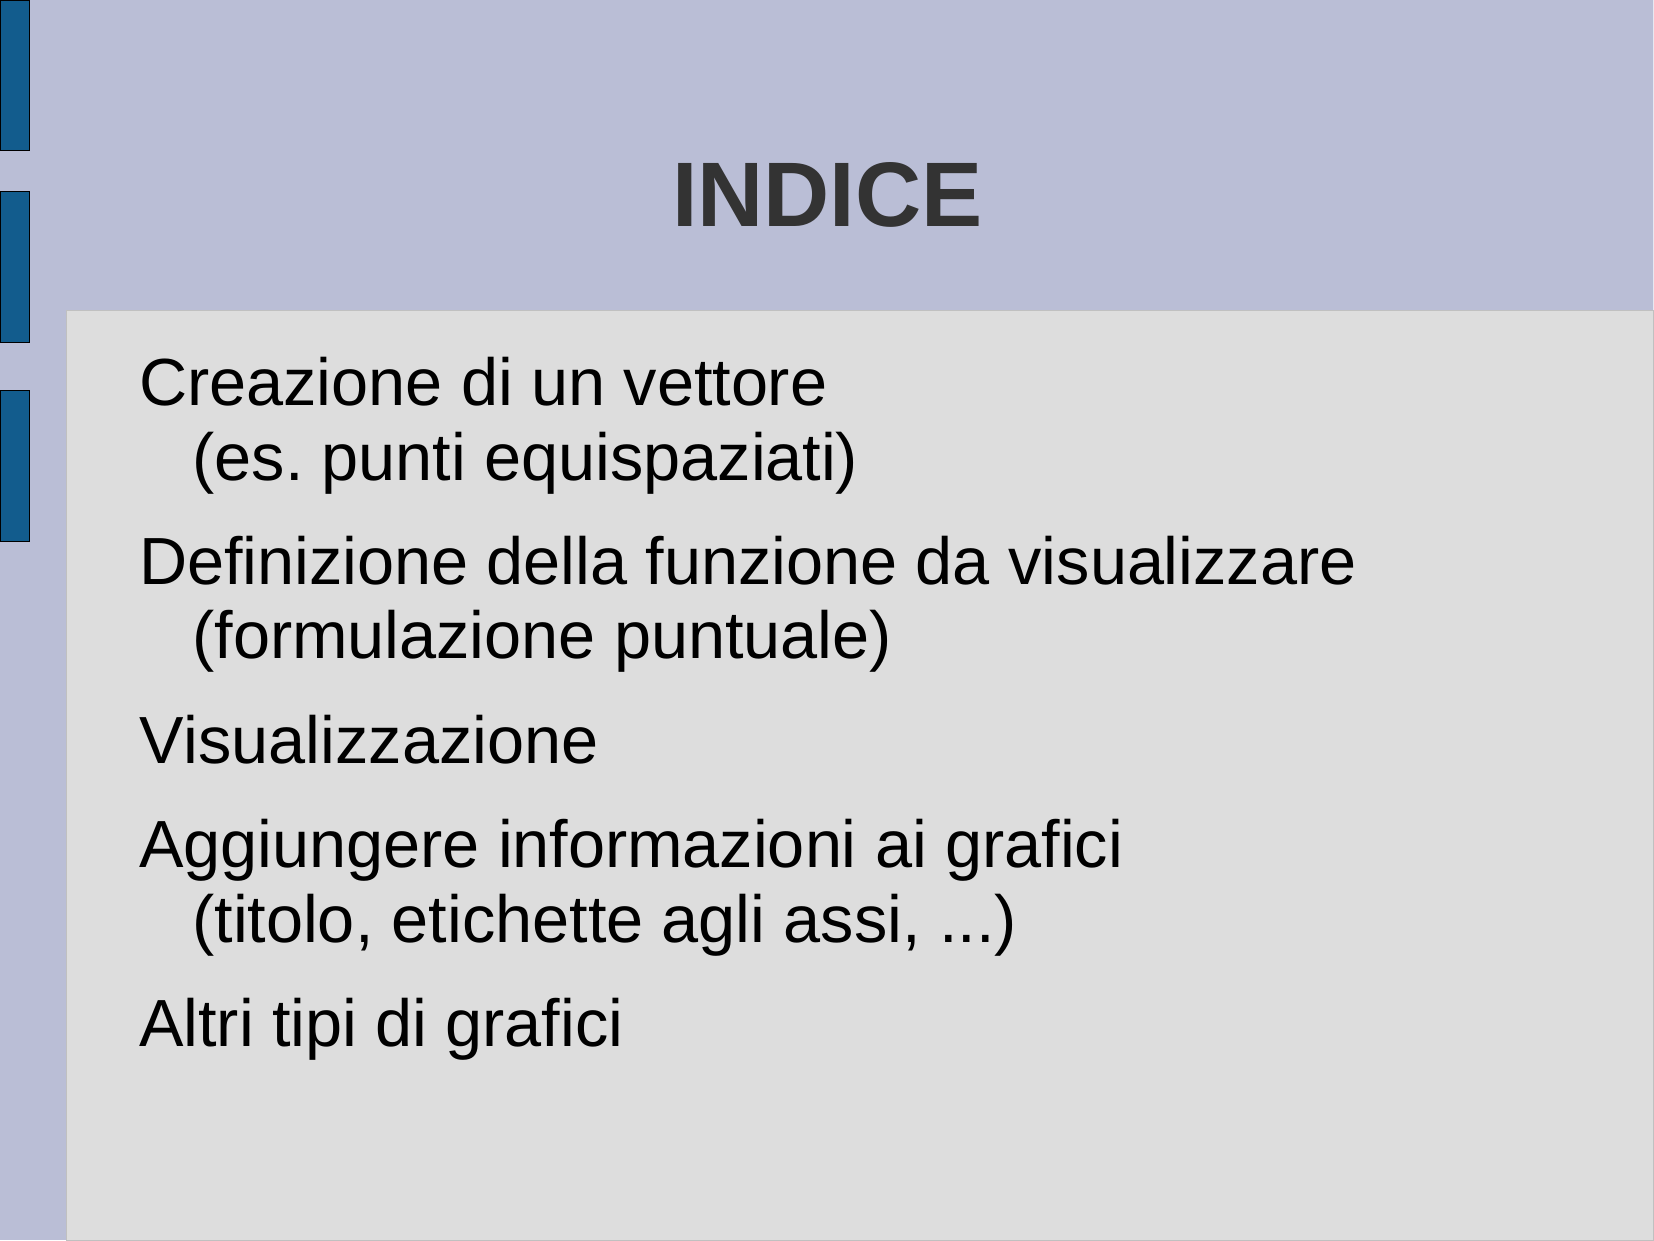

# INDICE
Creazione di un vettore
(es. punti equispaziati)
Definizione della funzione da visualizzare
(formulazione puntuale)
Visualizzazione
Aggiungere informazioni ai grafici
(titolo, etichette agli assi, ...)
Altri tipi di grafici